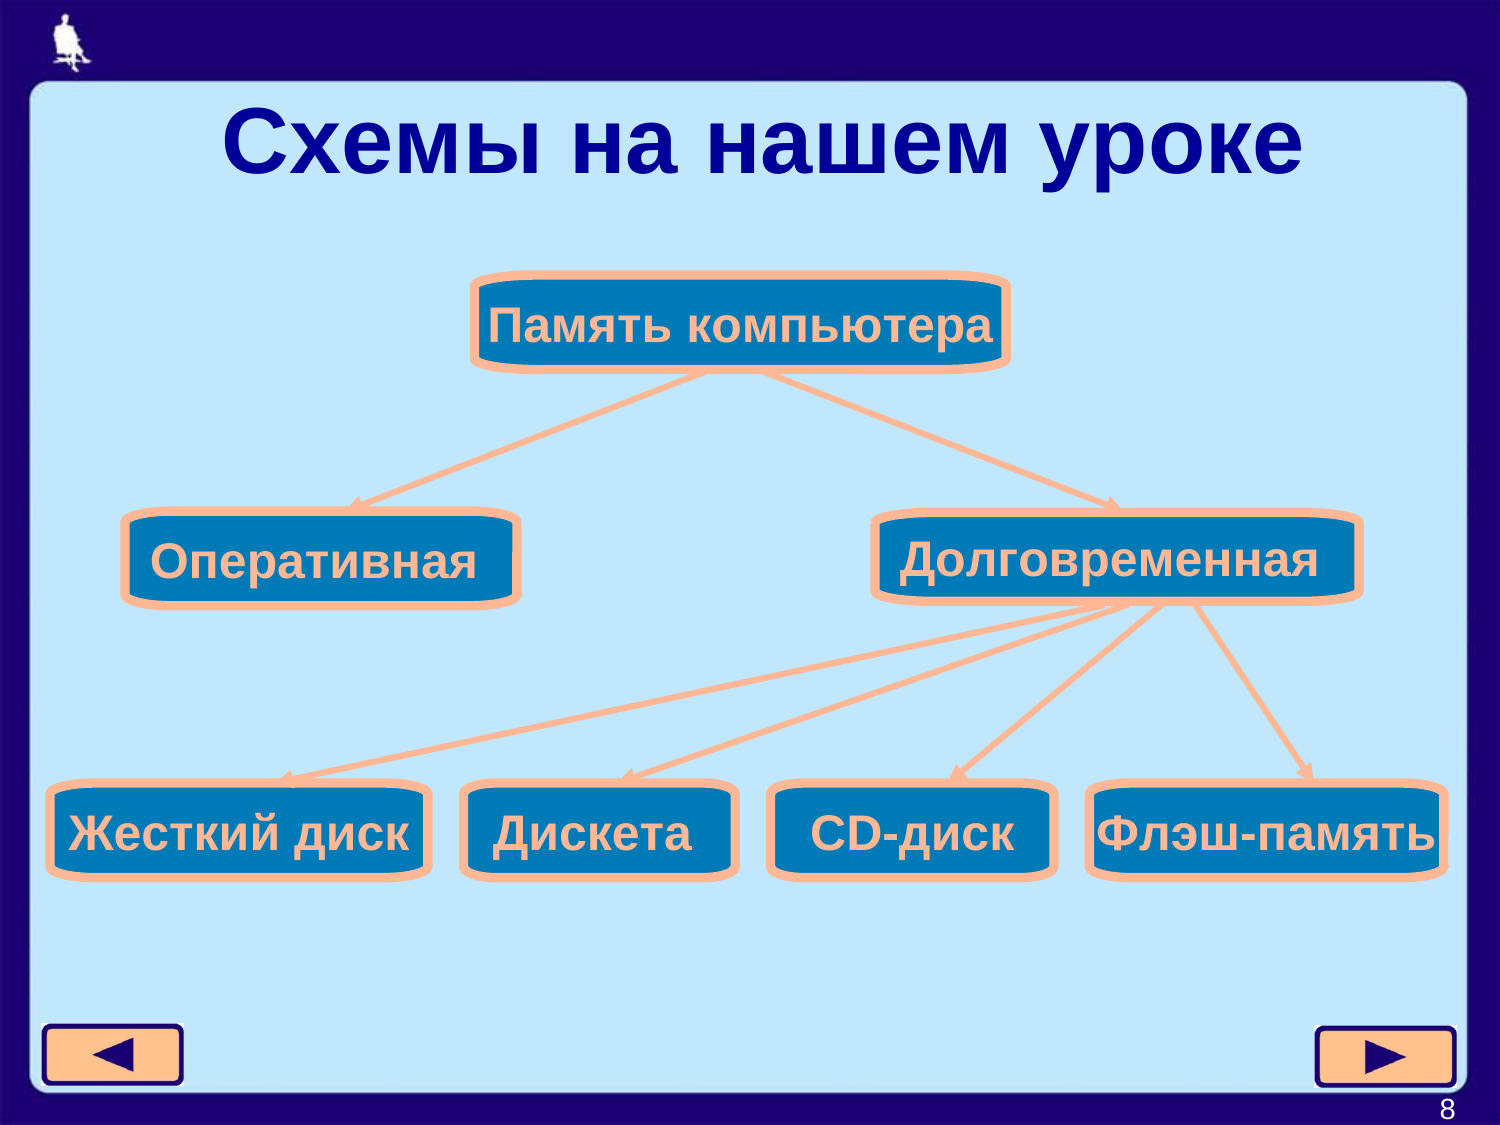

# Схемы на нашем уроке
Память компьютера
Оперативная
Долговременная
Жесткий диск
Дискета
CD-диск
Флэш-память